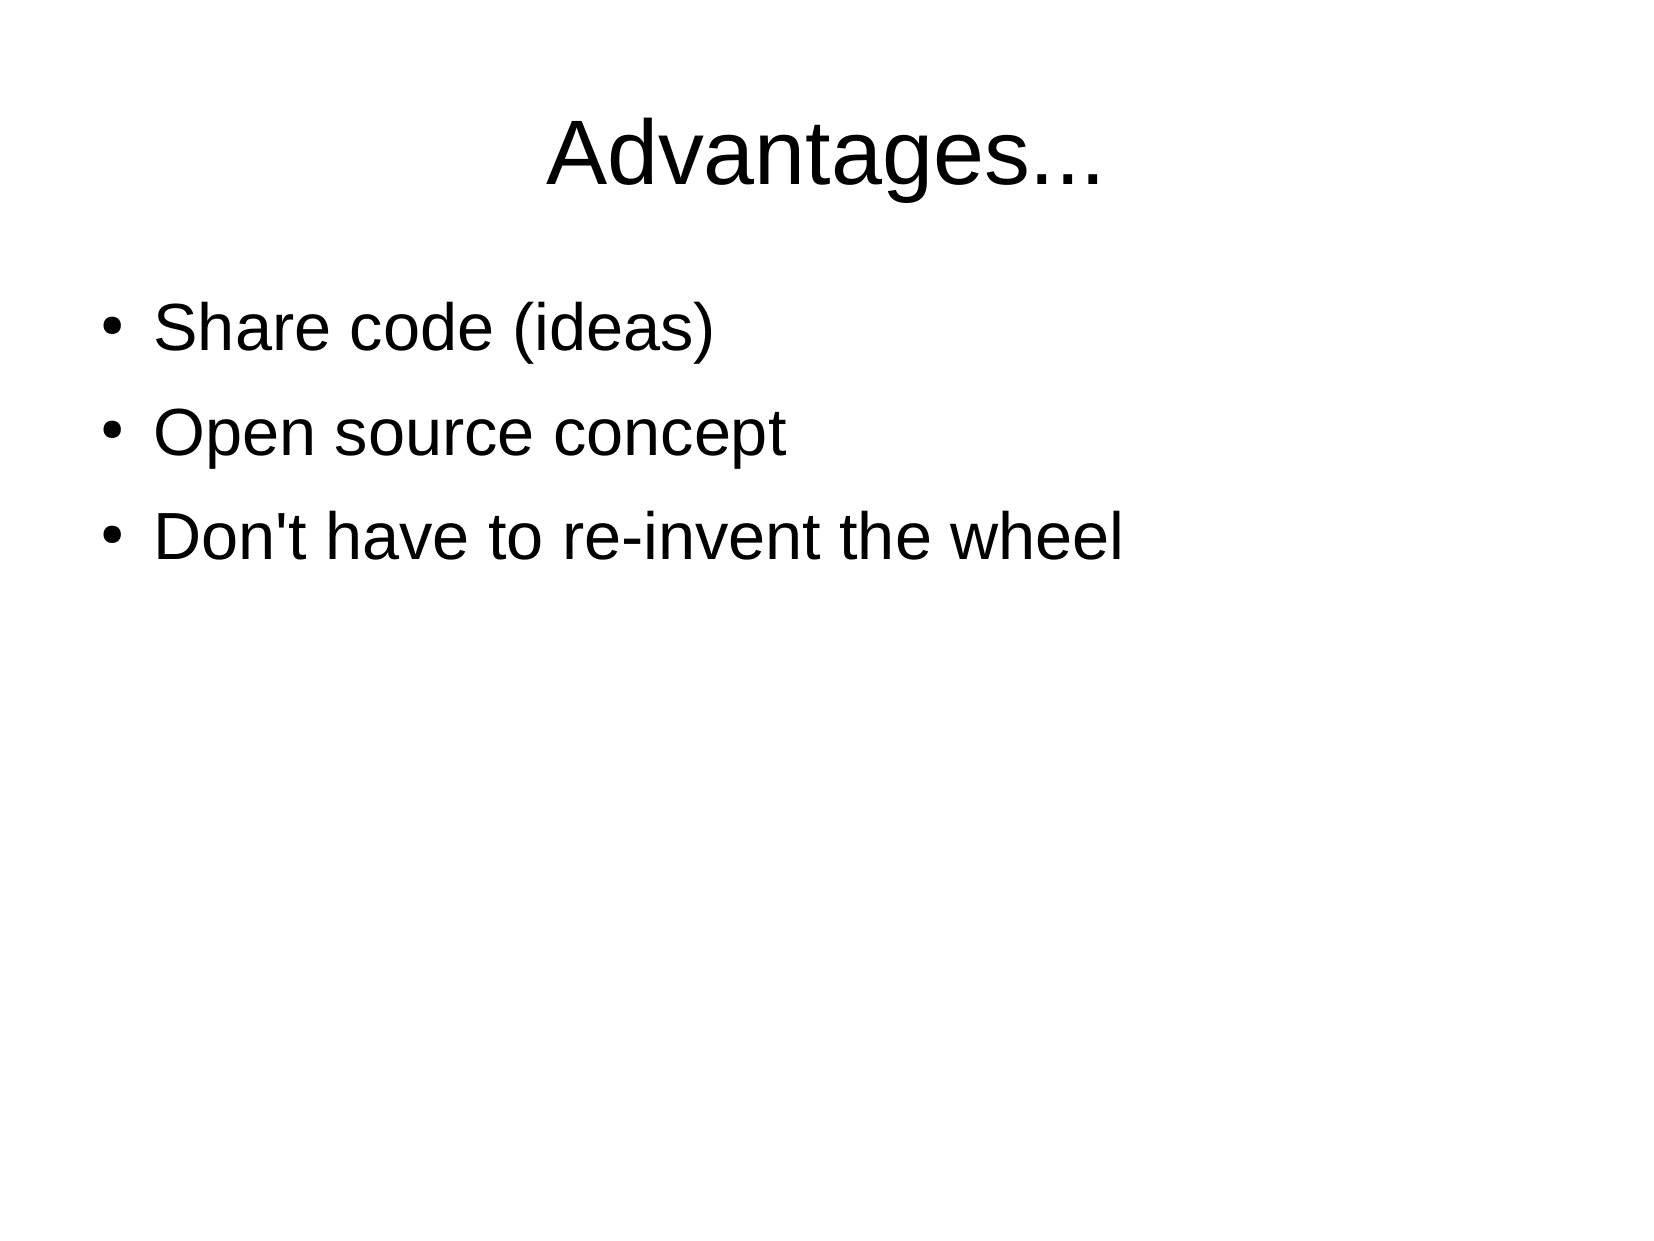

# Advantages...
Share code (ideas)
Open source concept
Don't have to re-invent the wheel